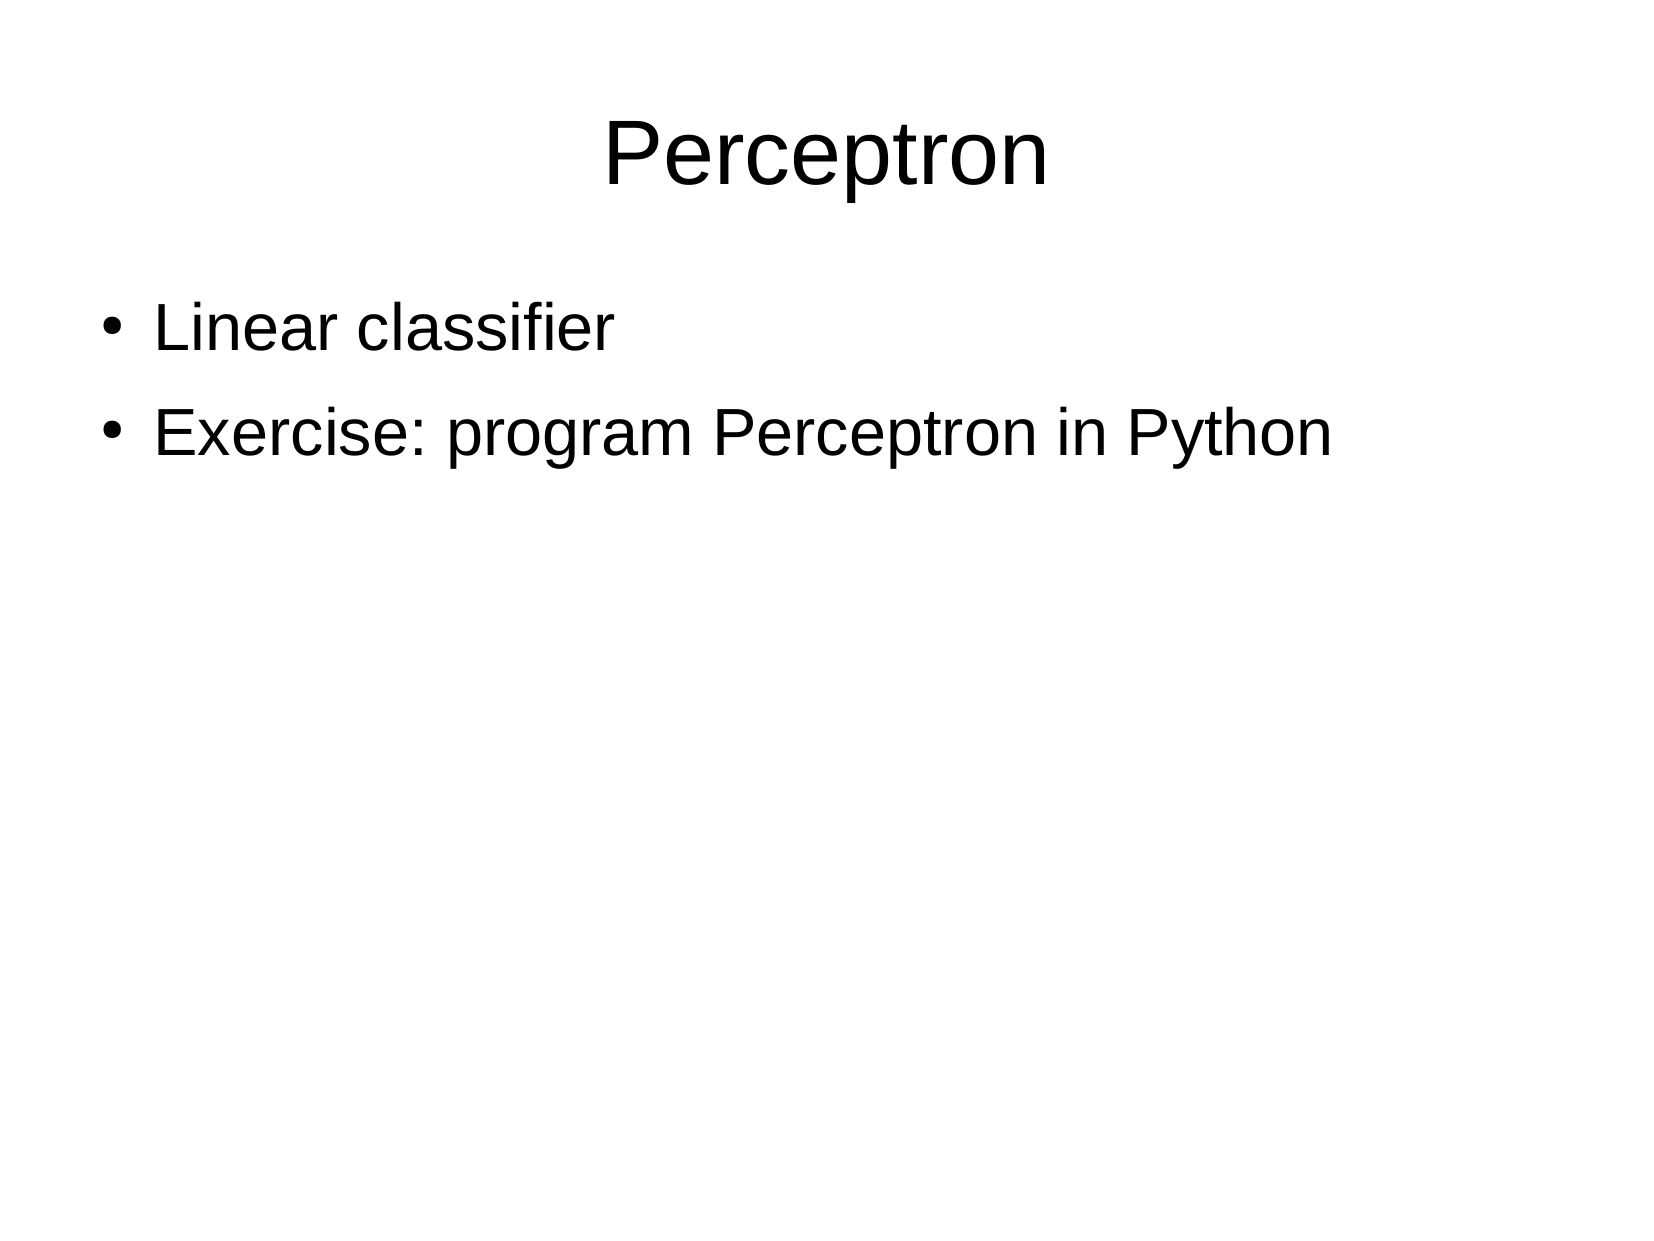

# Perceptron
Linear classifier
Exercise: program Perceptron in Python